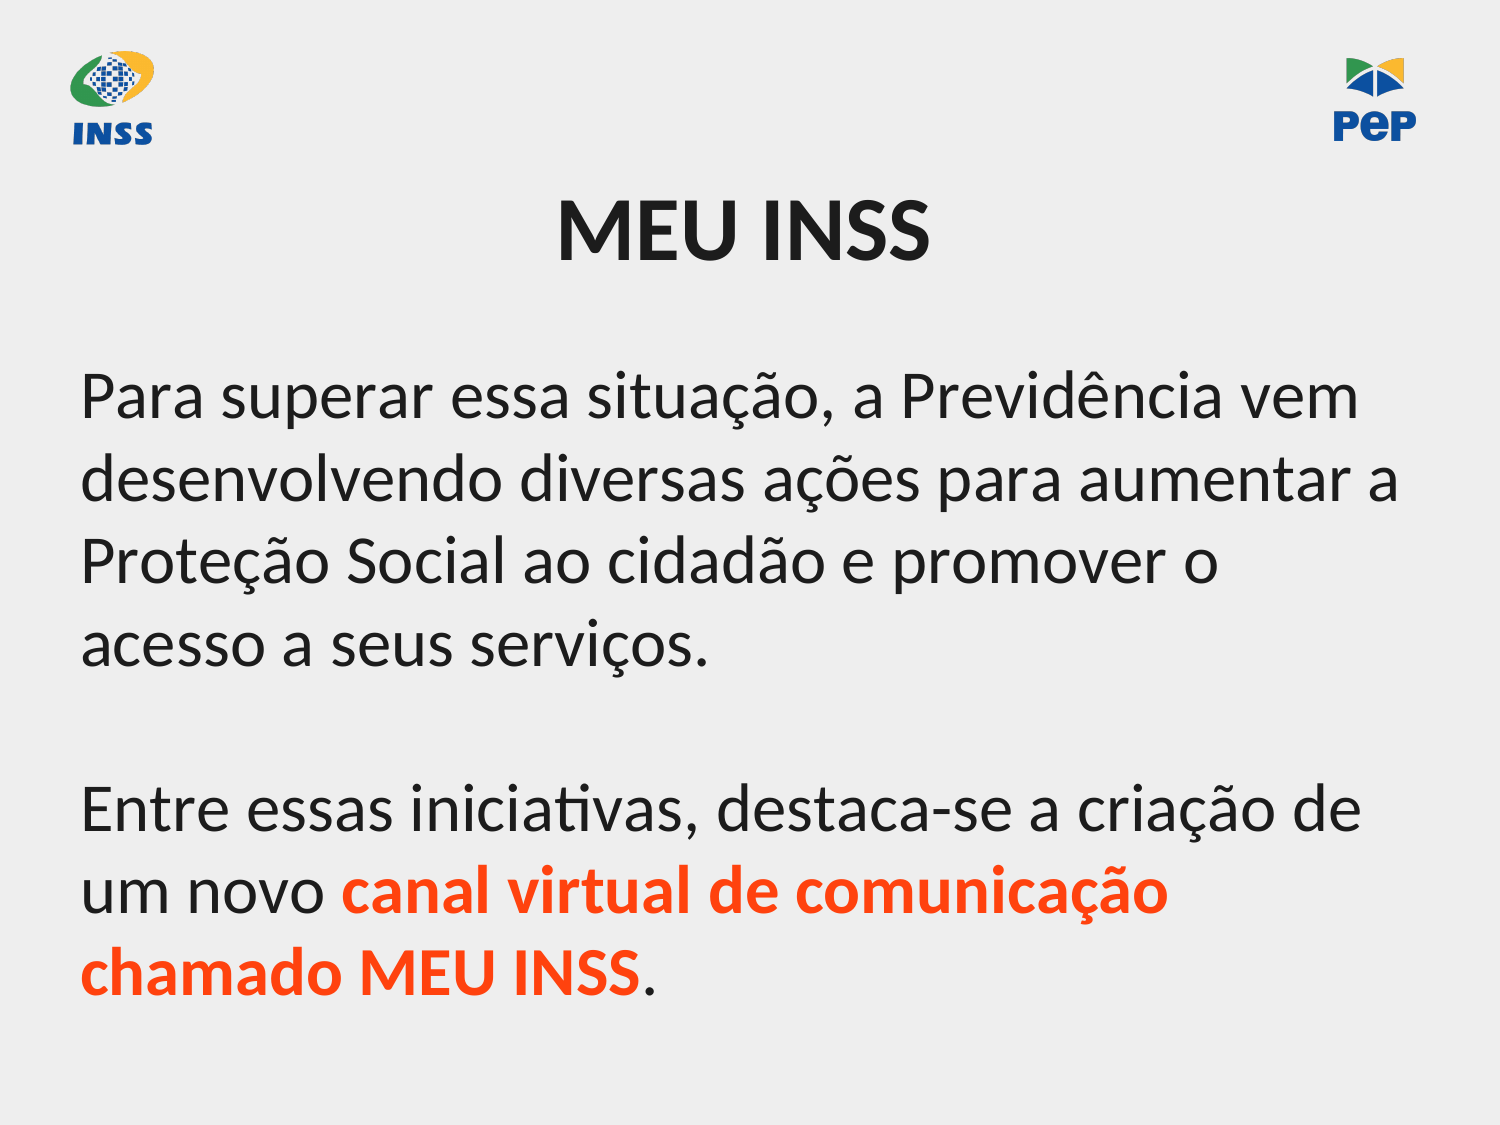

# MEU INSS
Para superar essa situação, a Previdência vem desenvolvendo diversas ações para aumentar a Proteção Social ao cidadão e promover o acesso a seus serviços.
Entre essas iniciativas, destaca-se a criação de um novo canal virtual de comunicação chamado MEU INSS.